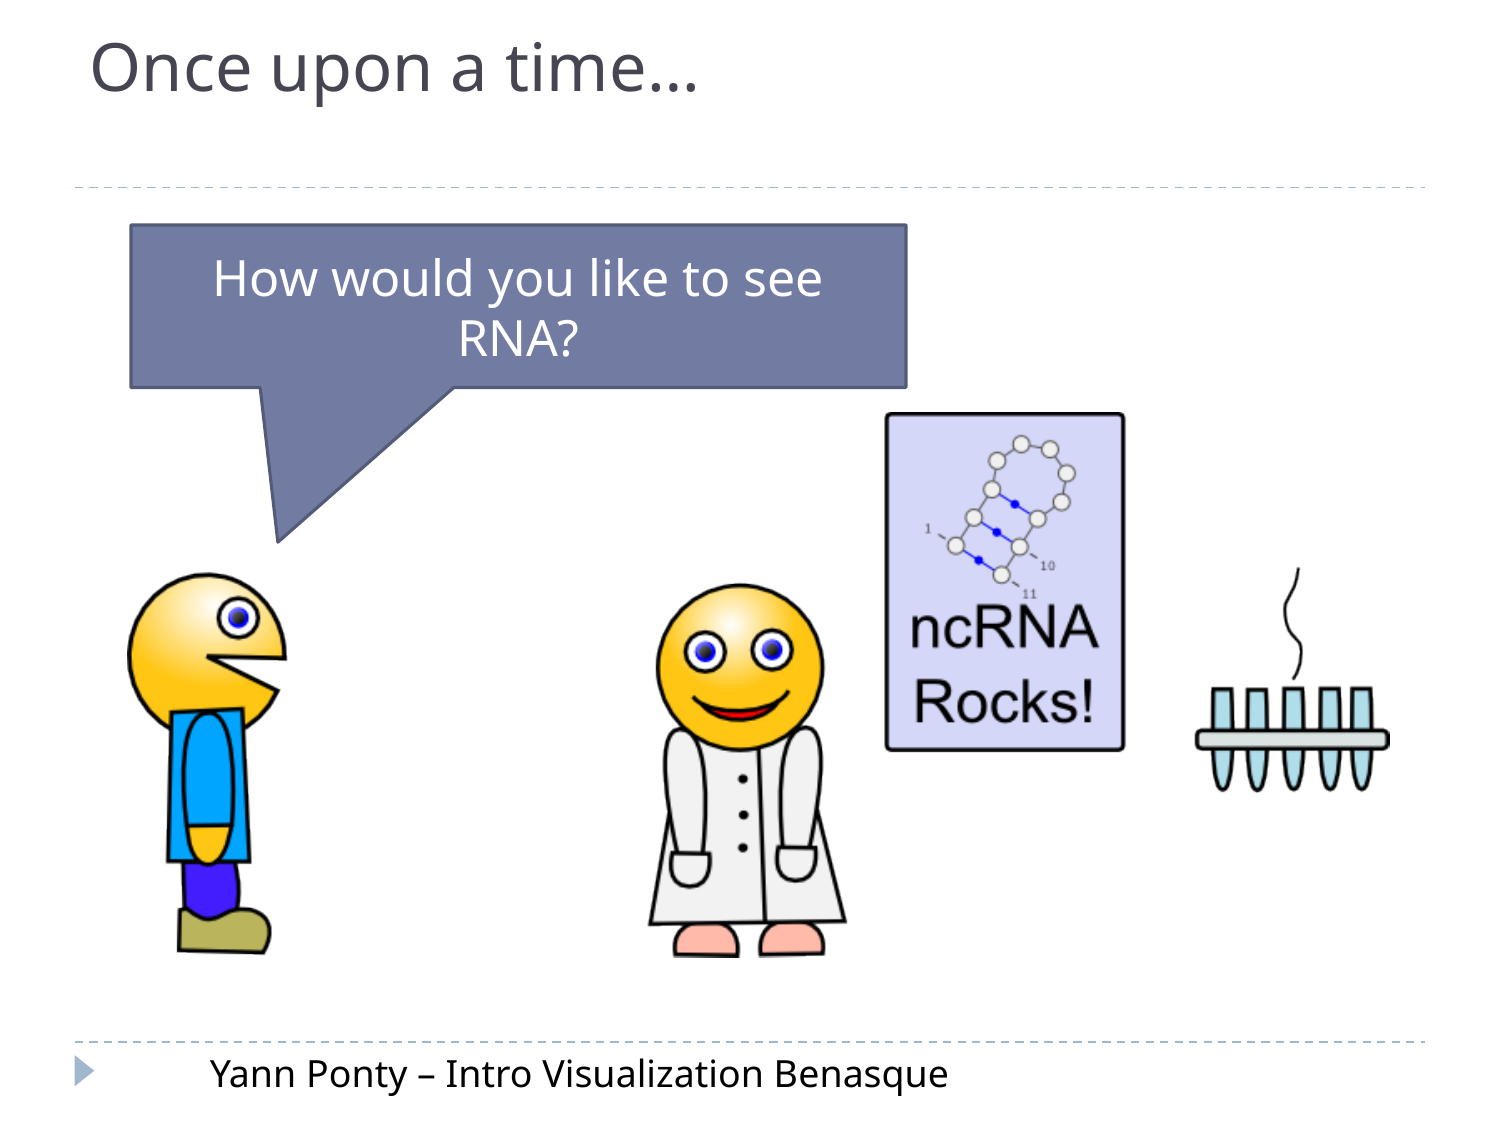

# Once upon a time…
How would you like to see RNA?
Benasque RNA